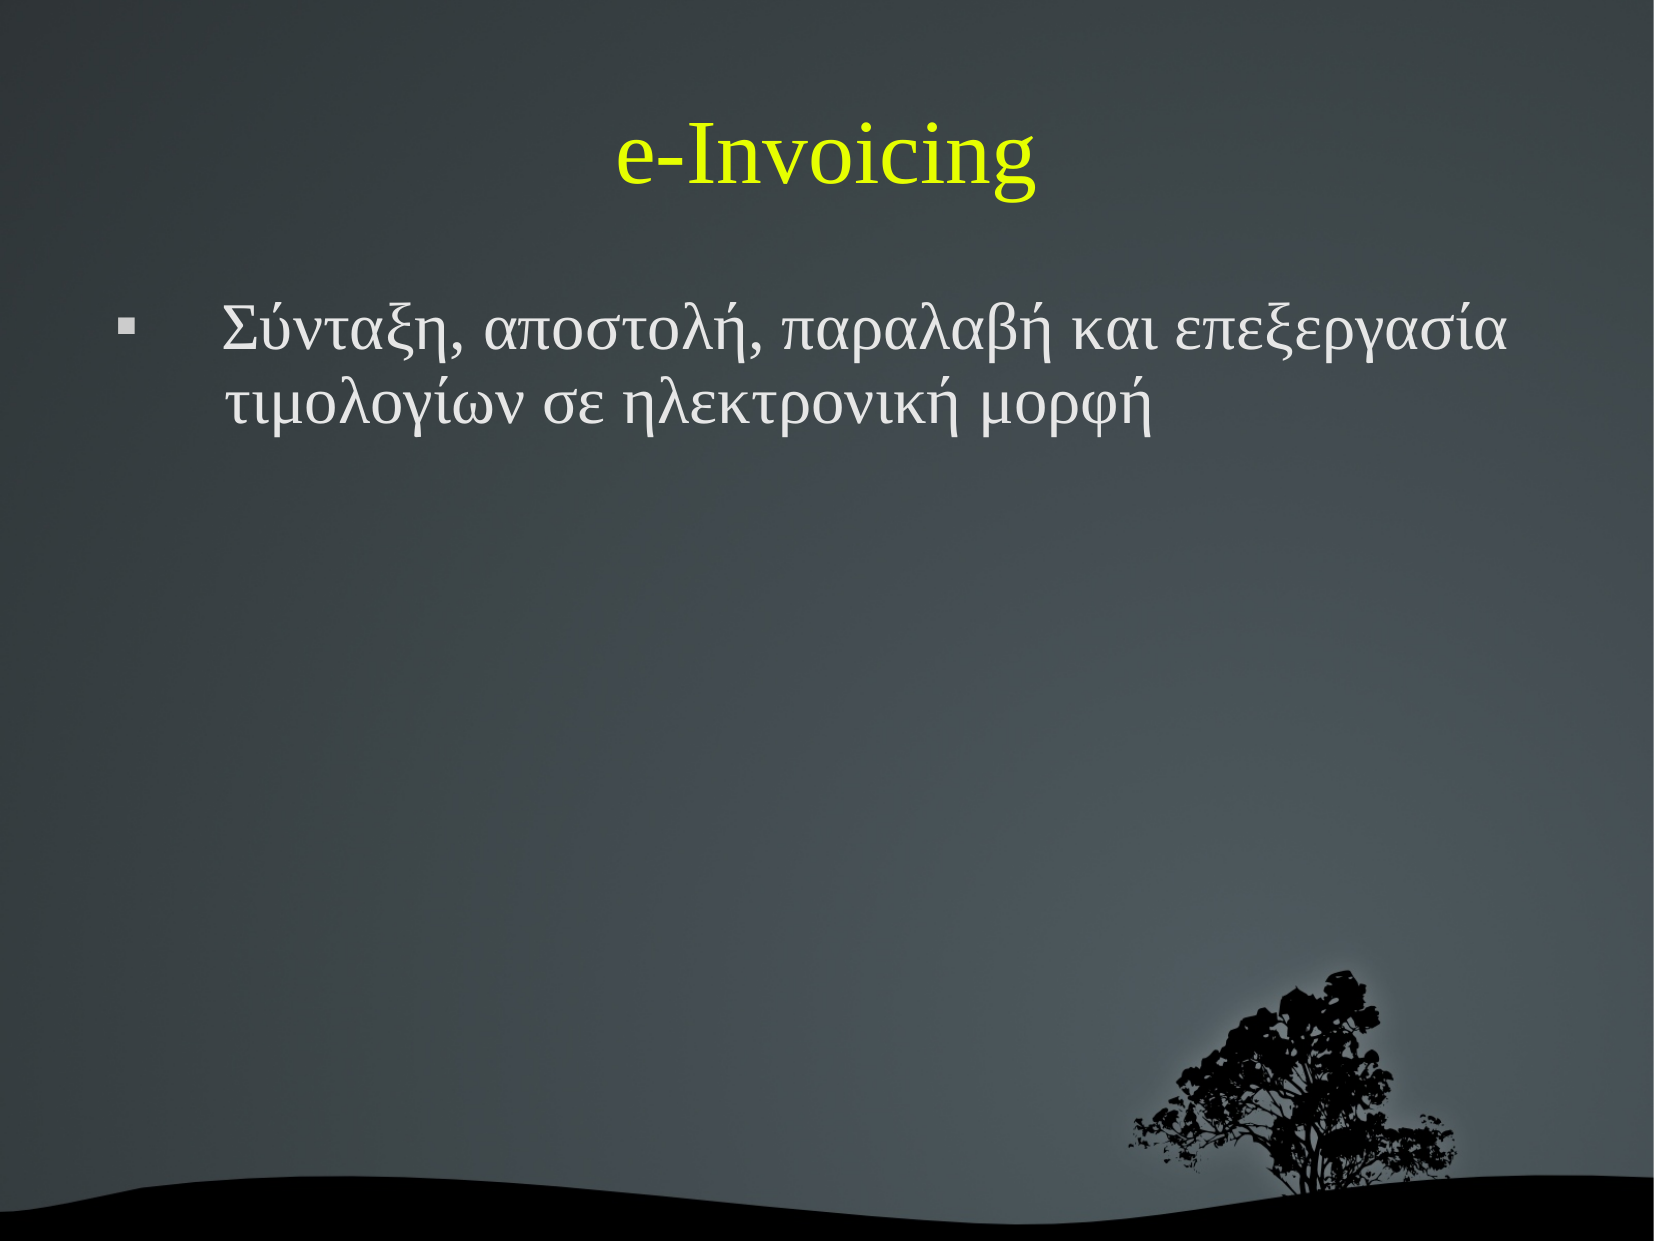

# e-Invoicing
 Σύνταξη, αποστολή, παραλαβή και επεξεργασία τιμολογίων σε ηλεκτρονική μορφή